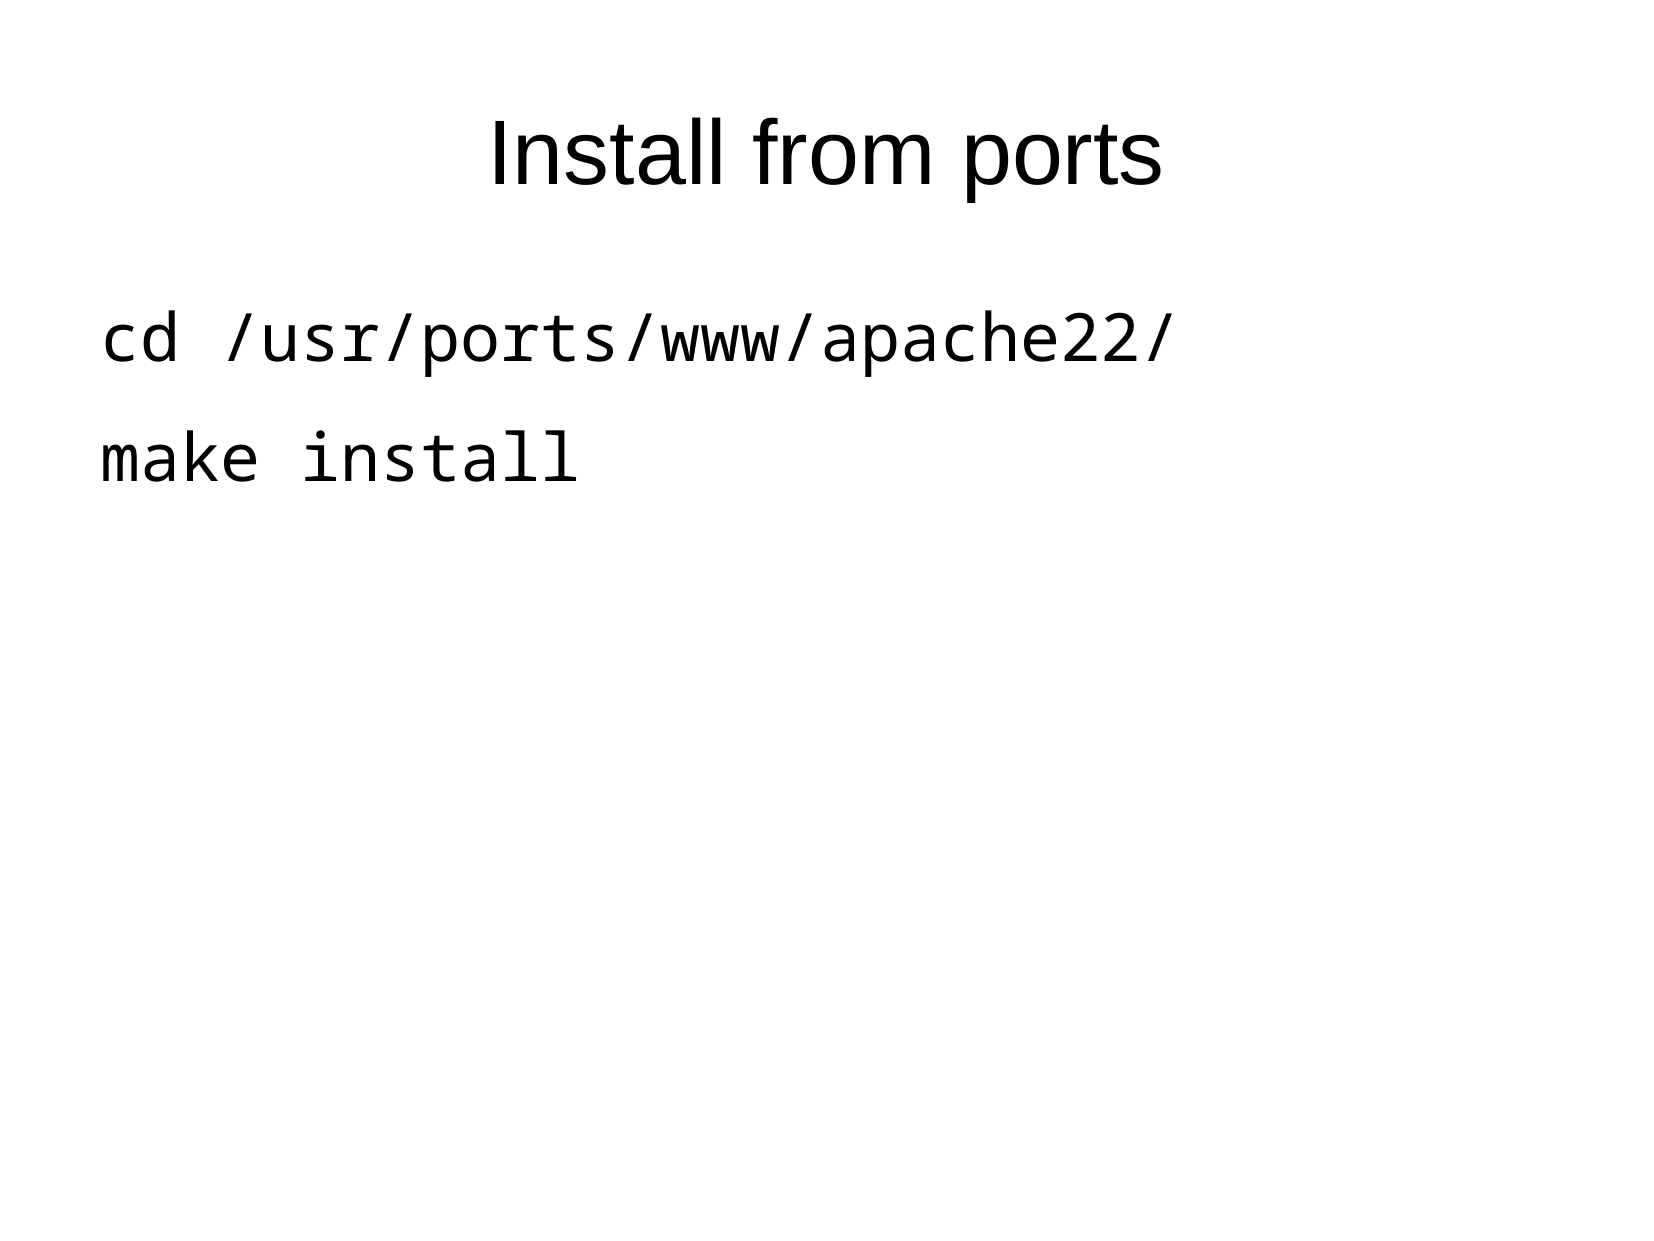

# Install from ports
cd /usr/ports/www/apache22/
make install